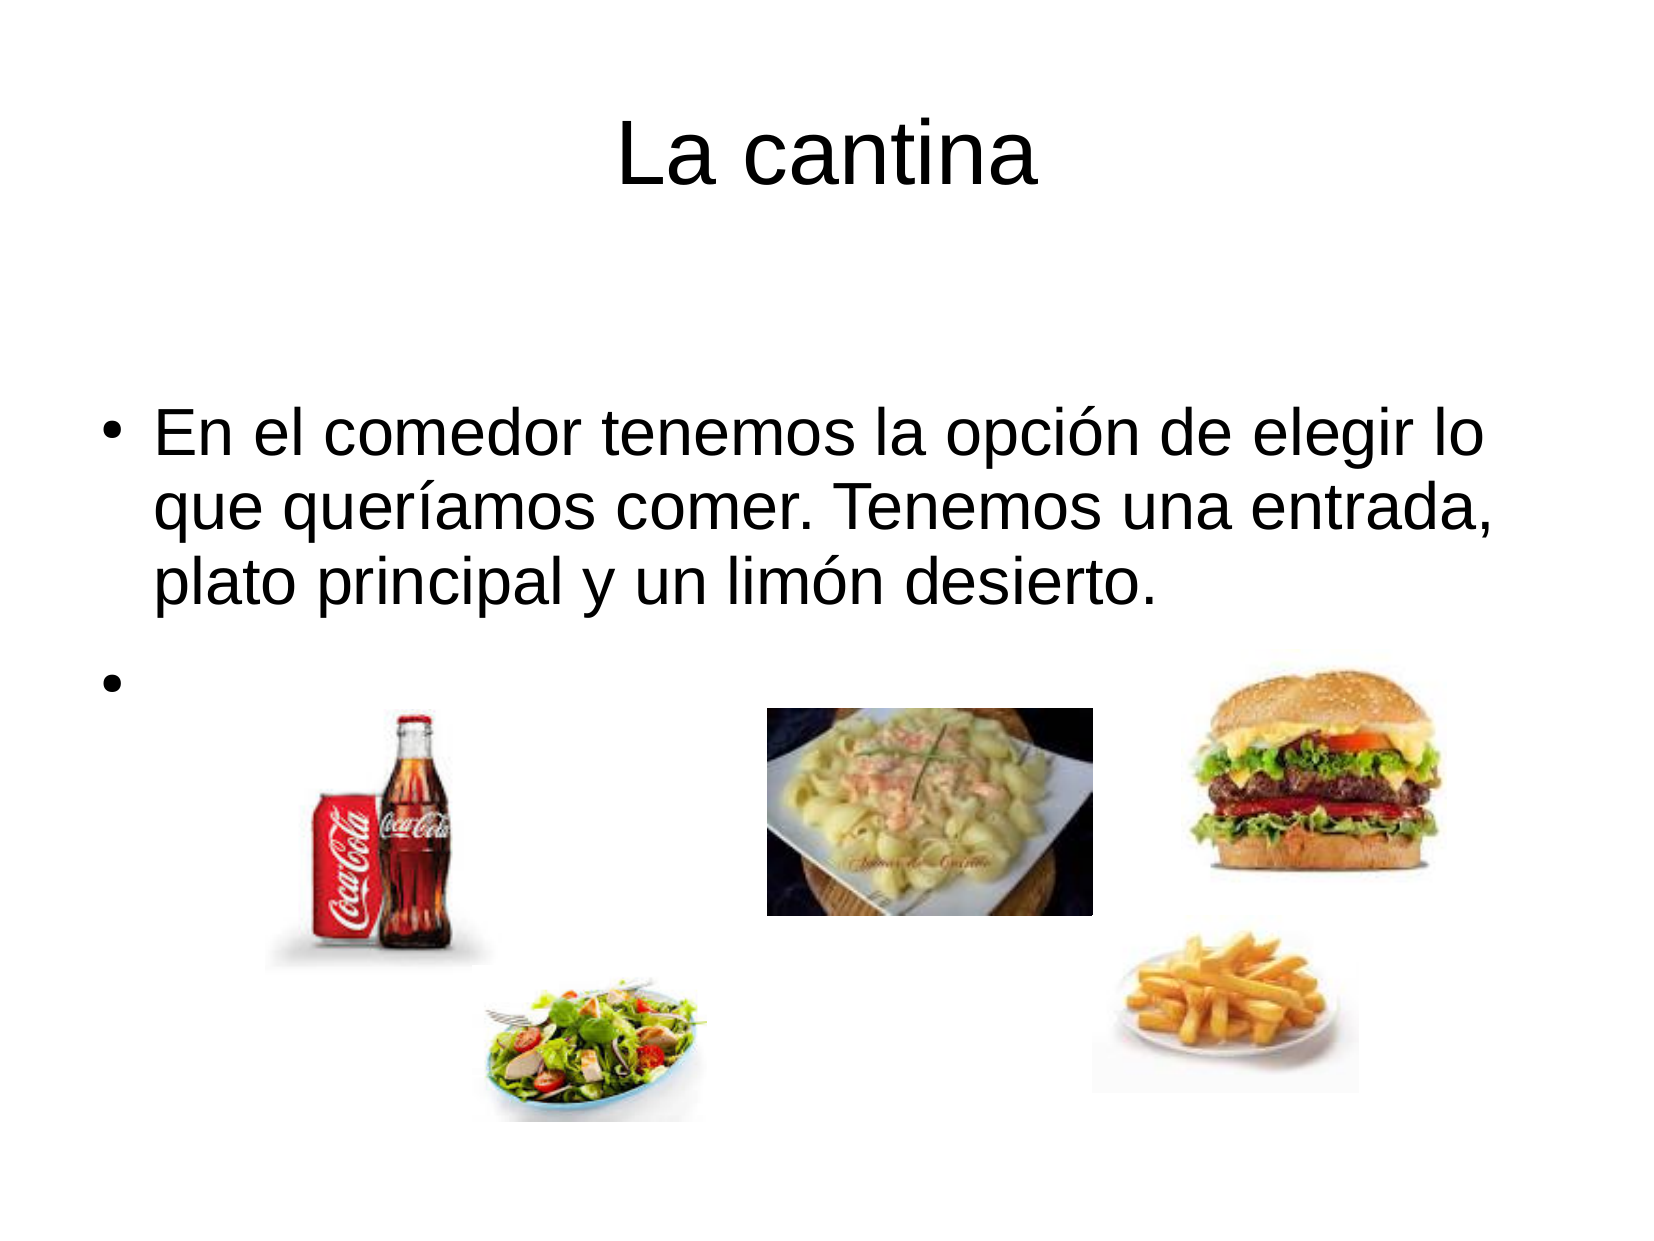

# La cantina
En el comedor tenemos la opción de elegir lo que queríamos comer. Tenemos una entrada, plato principal y un limón desierto.